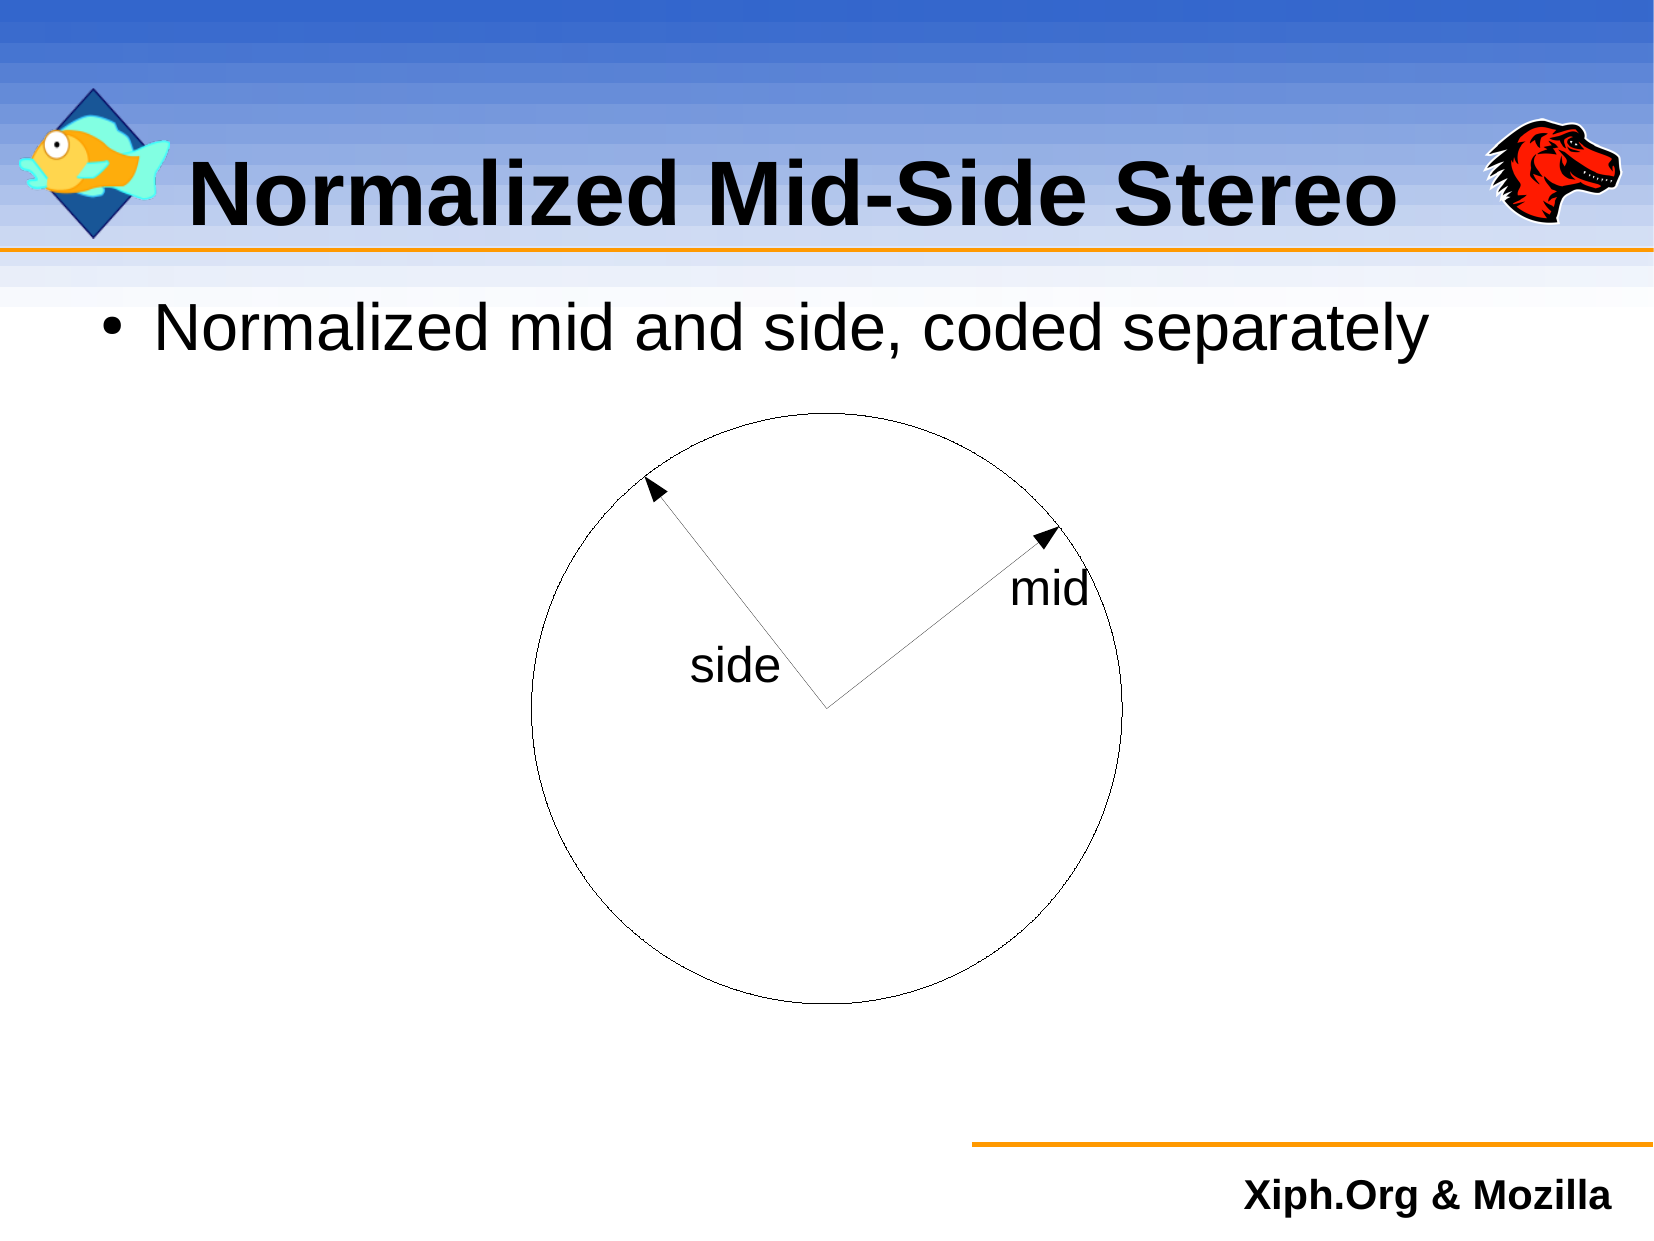

# Normalized Mid-Side Stereo
Normalized mid and side, coded separately
mid
side